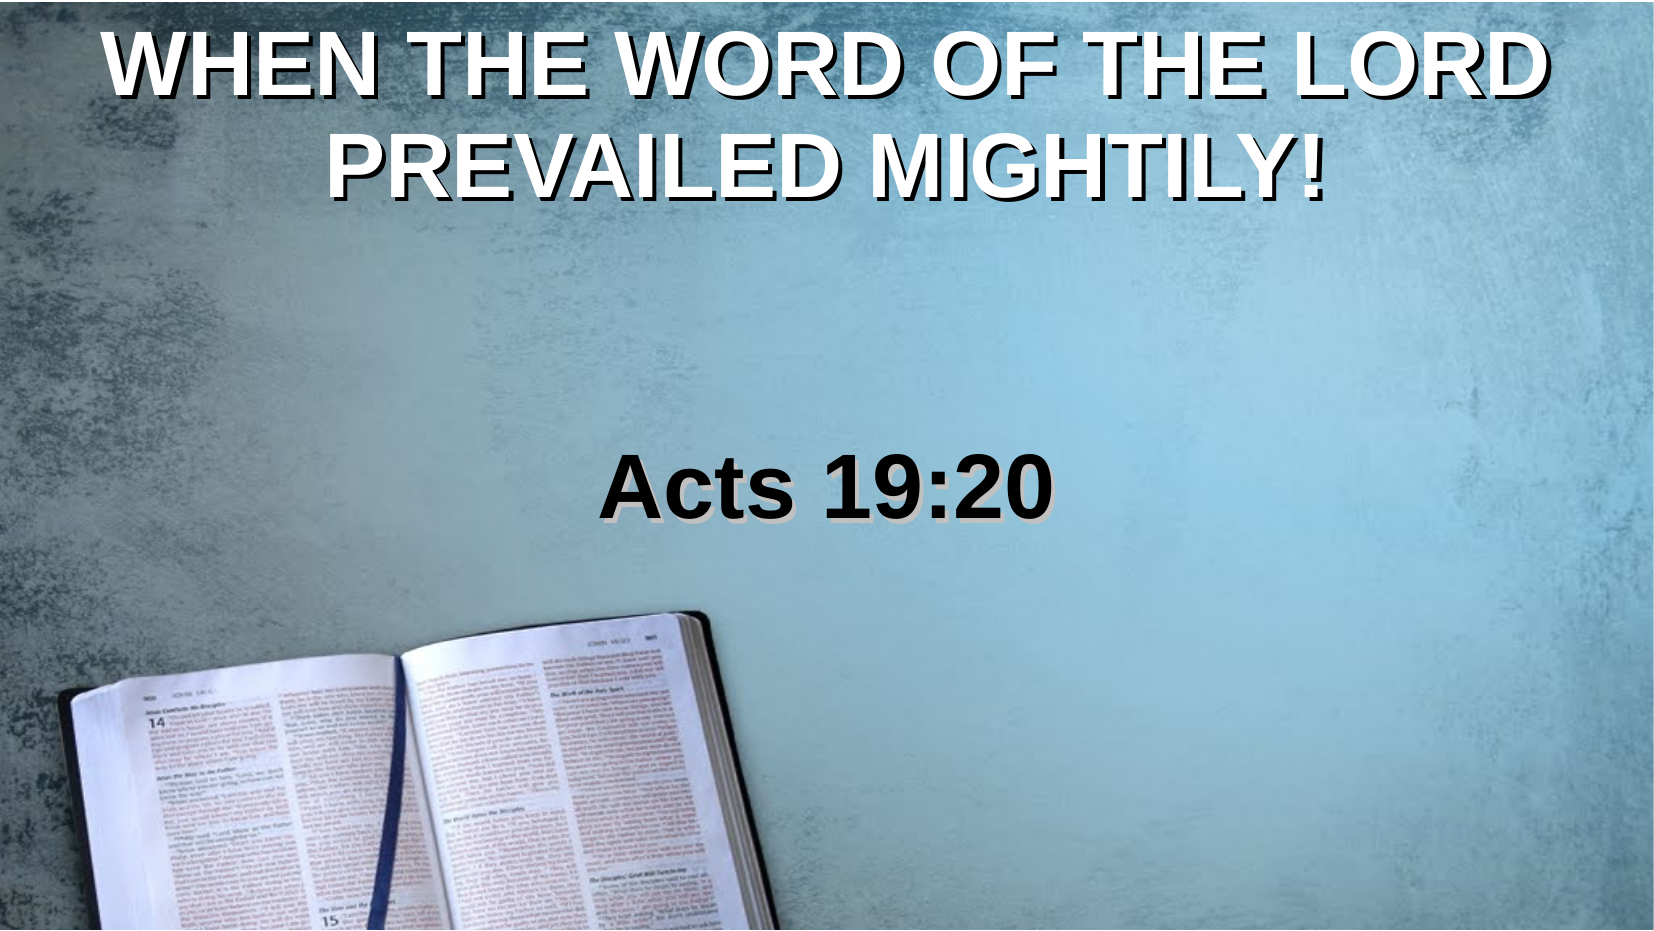

# WHEN THE WORD OF THE LORD PREVAILED MIGHTILY!
Acts 19:20